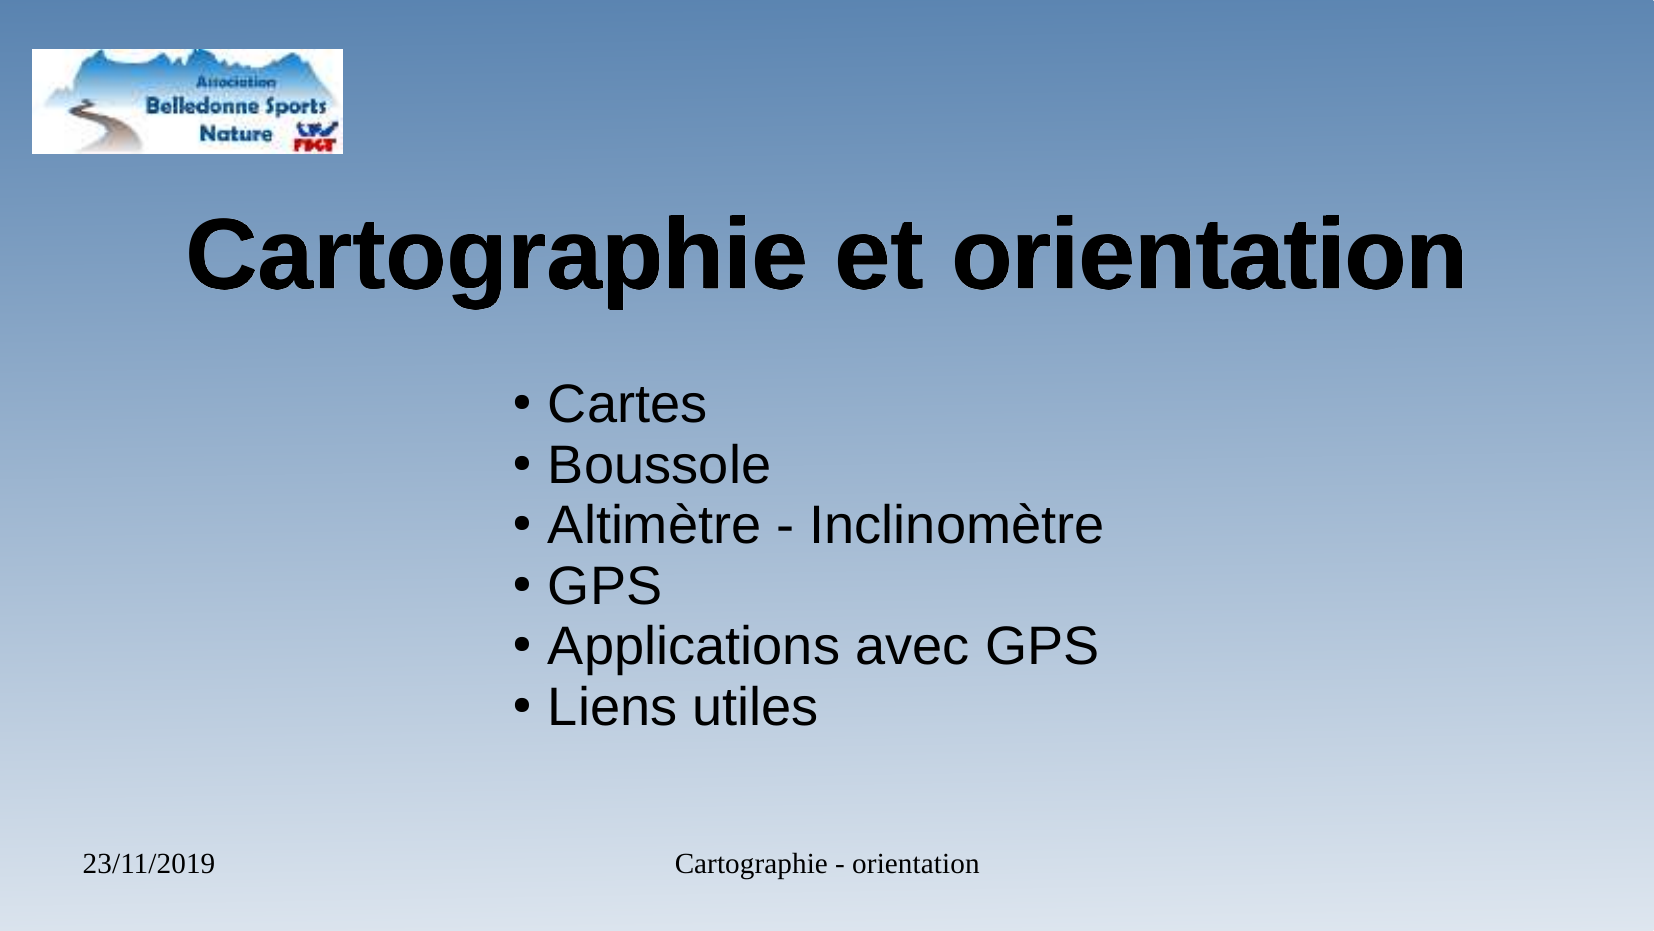

# Cartographie et orientation
Cartes
Boussole
Altimètre - Inclinomètre
GPS
Applications avec GPS
Liens utiles